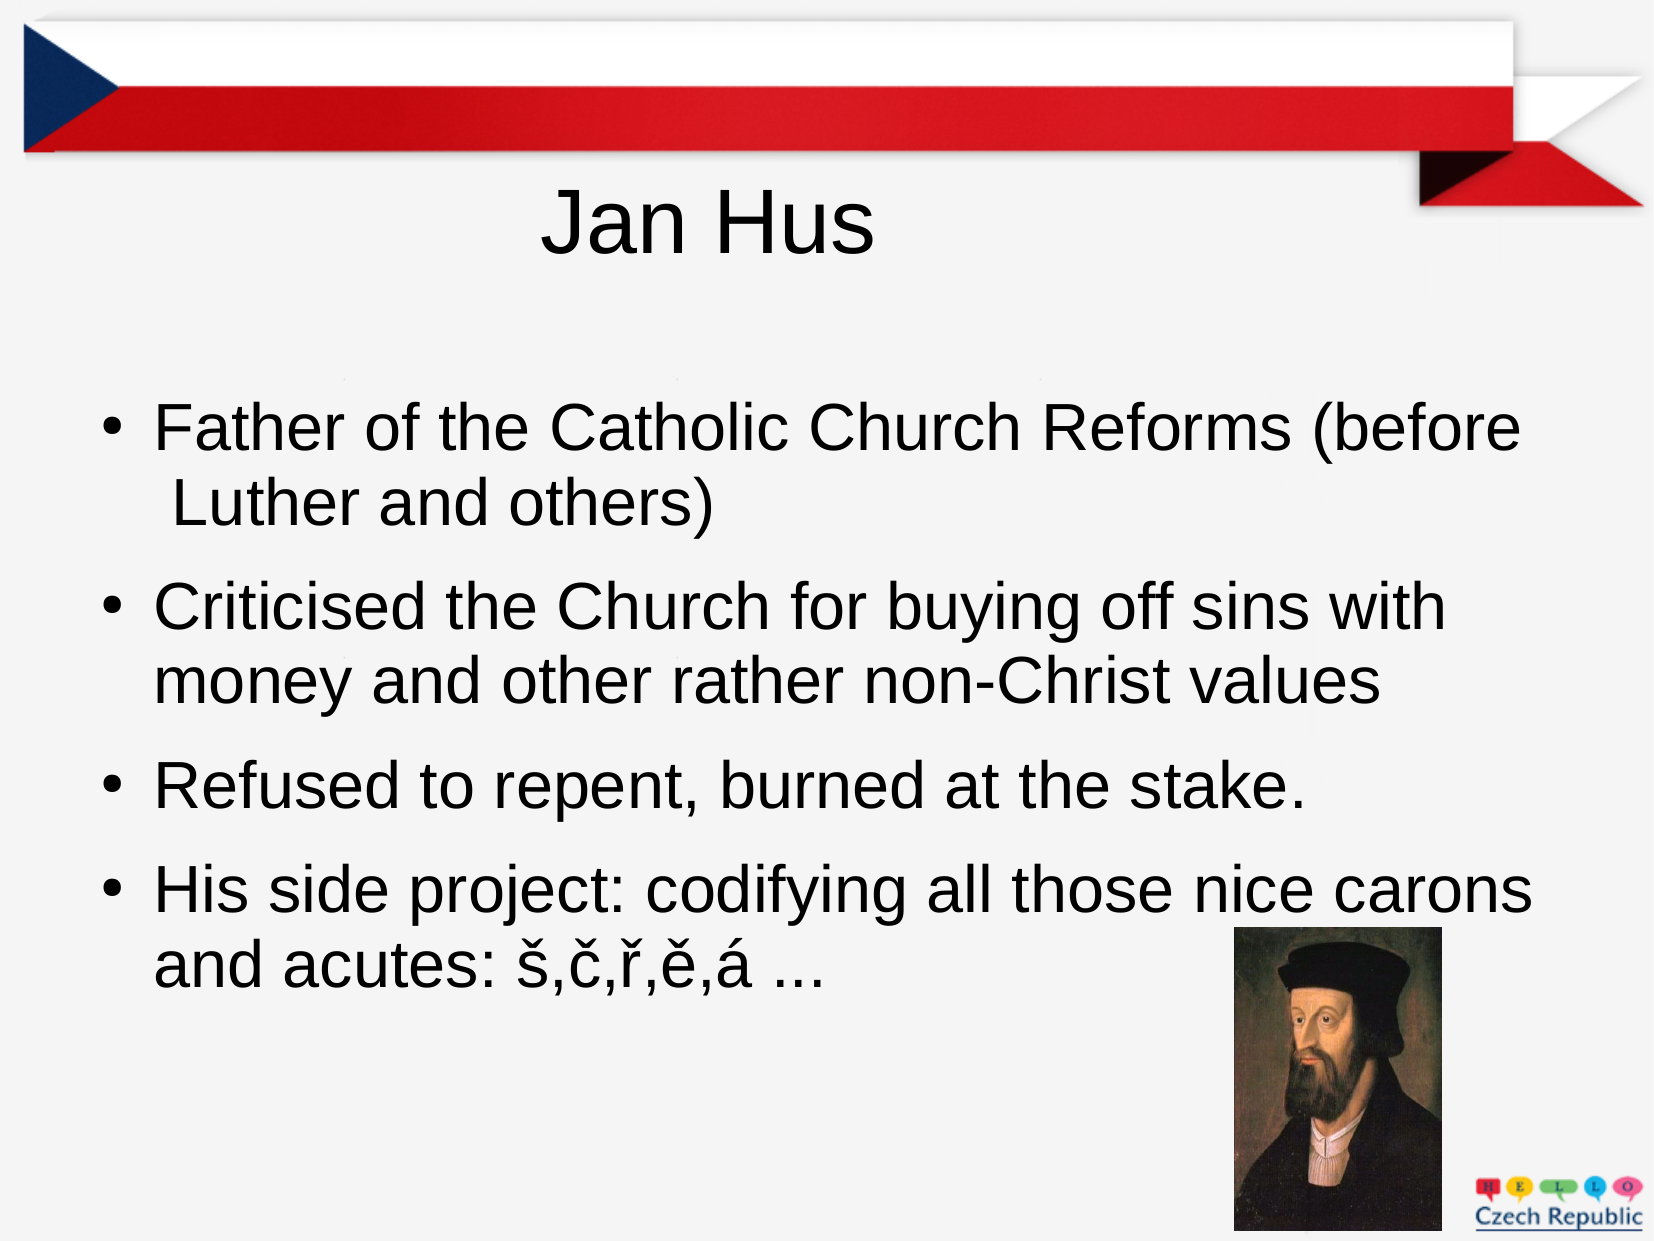

# Jan Hus
Father of the Catholic Church Reforms (before Luther and others)
Criticised the Church for buying off sins with money and other rather non-Christ values
Refused to repent, burned at the stake.
His side project: codifying all those nice carons and acutes: š,č,ř,ě,á ...